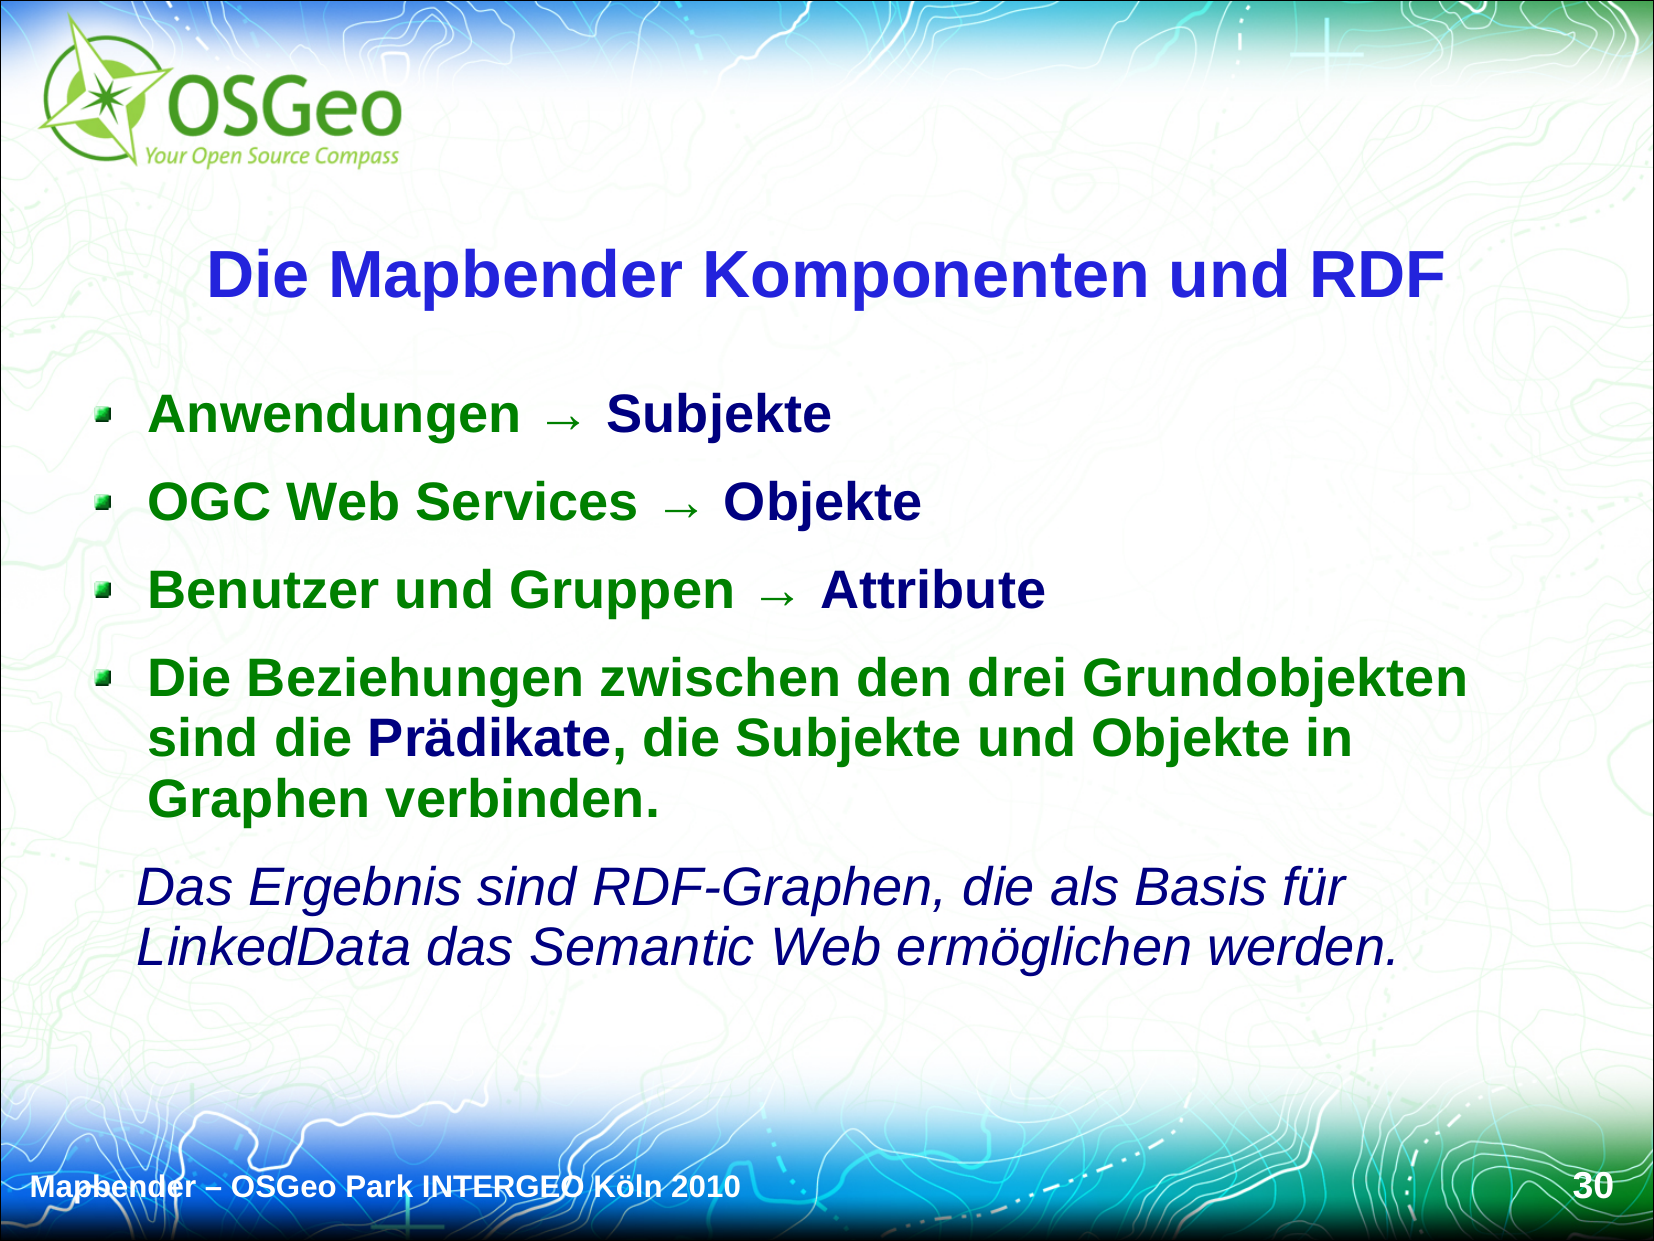

# Die Mapbender Komponenten und RDF
Anwendungen → Subjekte
OGC Web Services → Objekte
Benutzer und Gruppen → Attribute
Die Beziehungen zwischen den drei Grundobjekten sind die Prädikate, die Subjekte und Objekte in Graphen verbinden.
Das Ergebnis sind RDF-Graphen, die als Basis für LinkedData das Semantic Web ermöglichen werden.